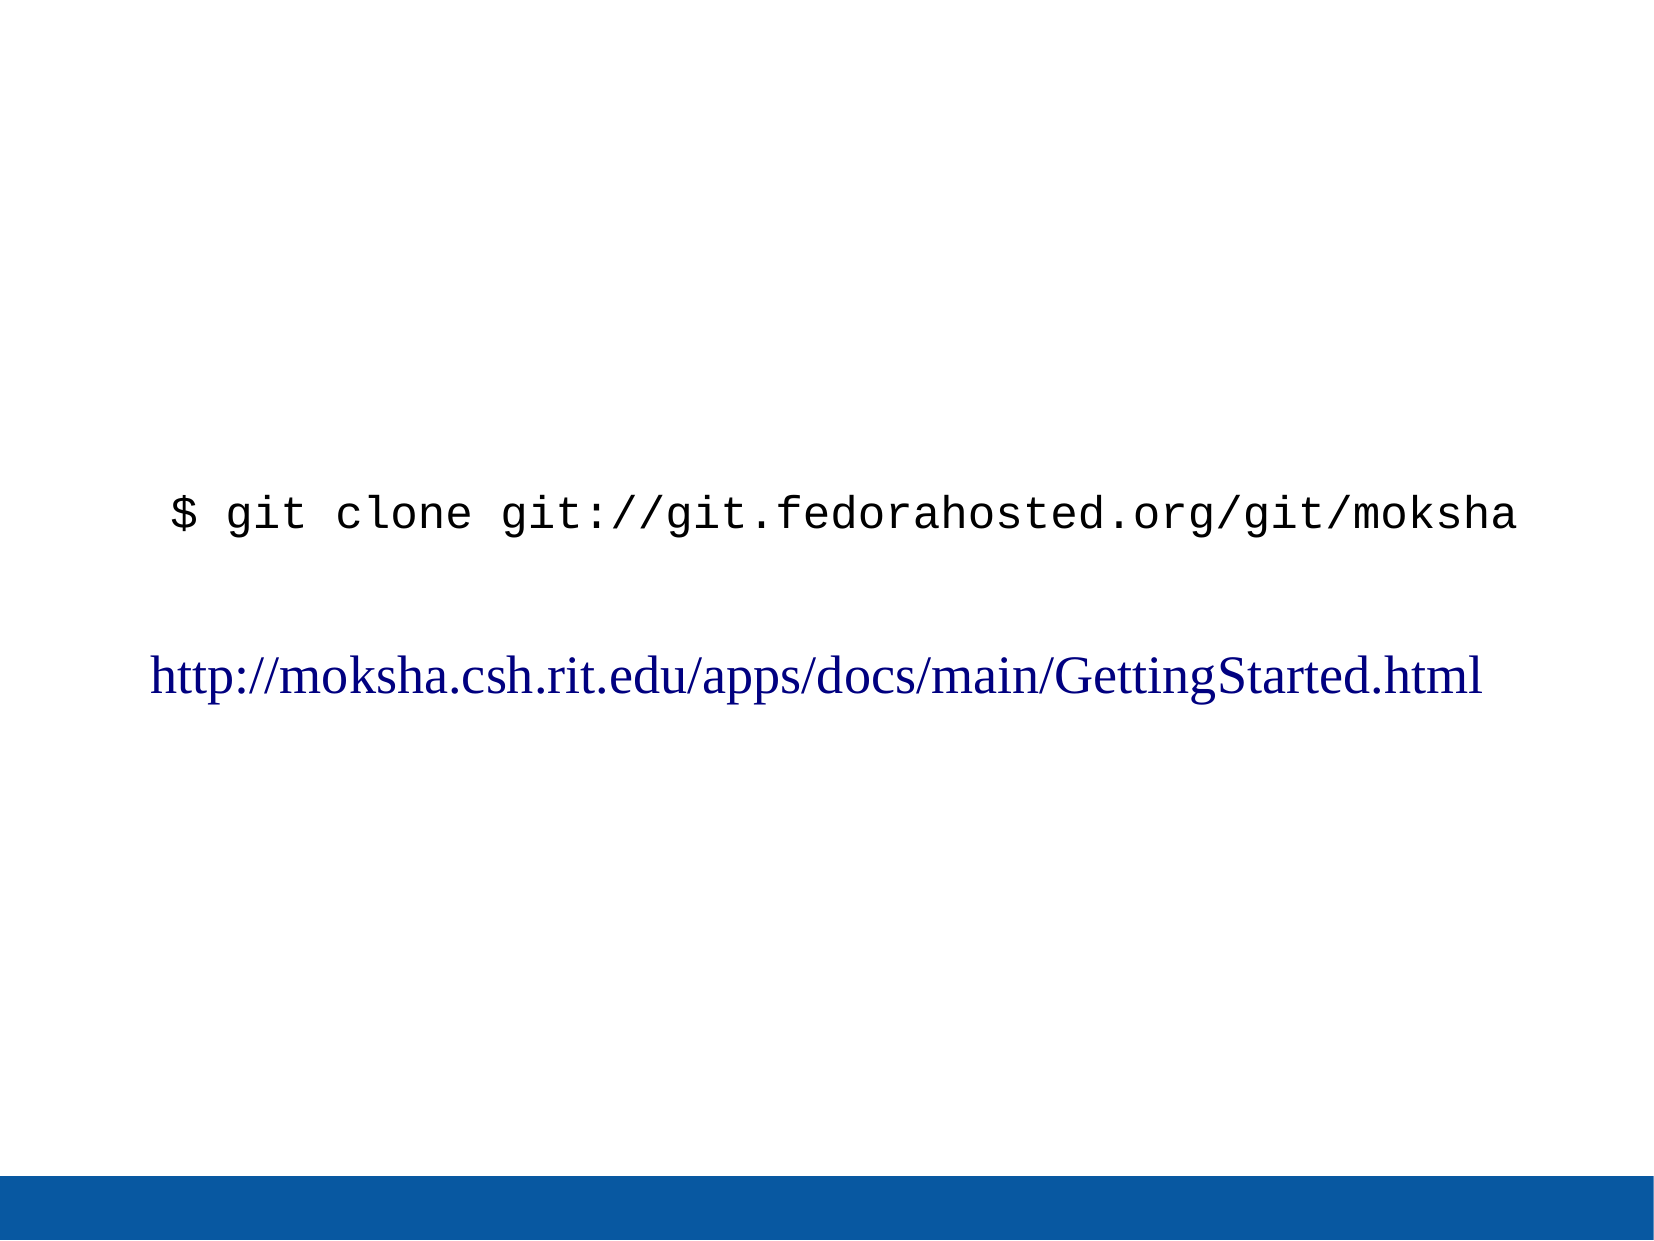

# $ git clone git://git.fedorahosted.org/git/moksha
http://moksha.csh.rit.edu/apps/docs/main/GettingStarted.html
 $ git clone git://git.fedorahosted.org/git/moksha